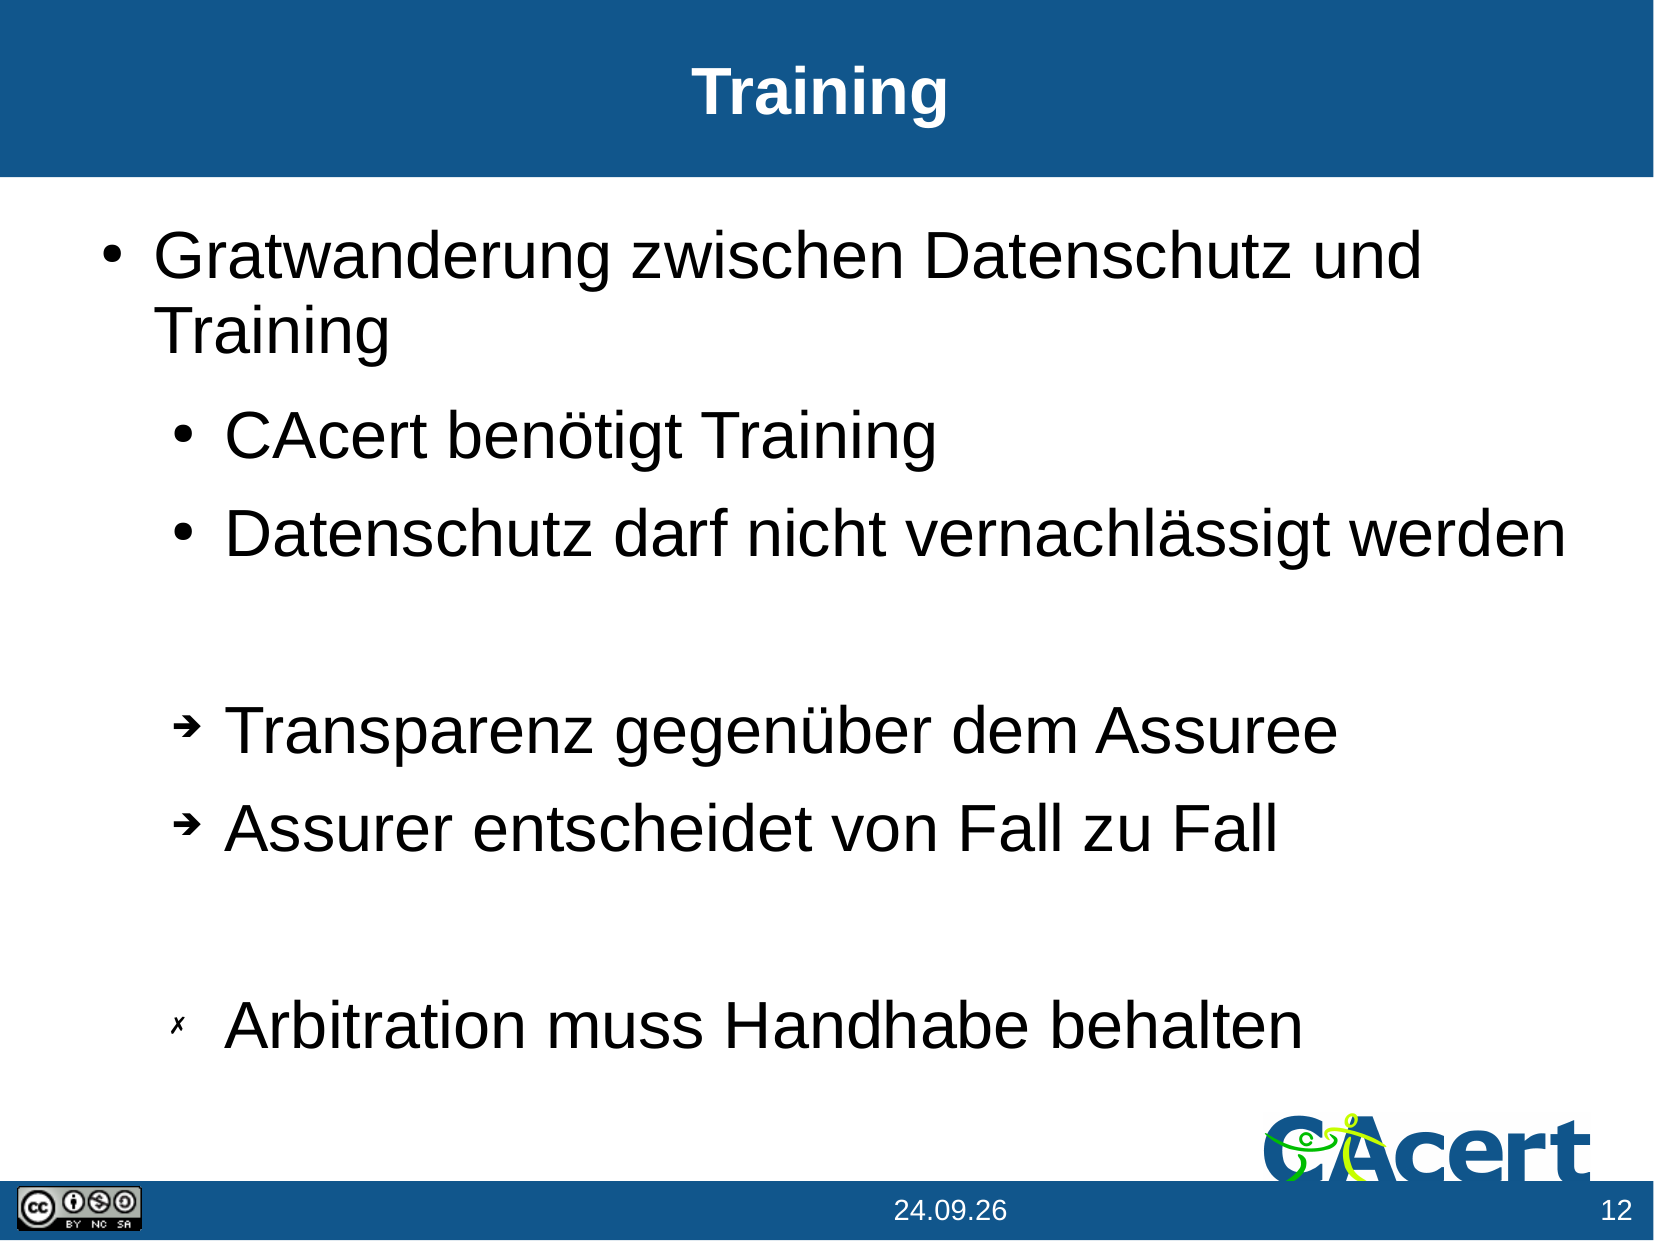

# Training
Gratwanderung zwischen Datenschutz und Training
CAcert benötigt Training
Datenschutz darf nicht vernachlässigt werden
Transparenz gegenüber dem Assuree
Assurer entscheidet von Fall zu Fall
Arbitration muss Handhabe behalten